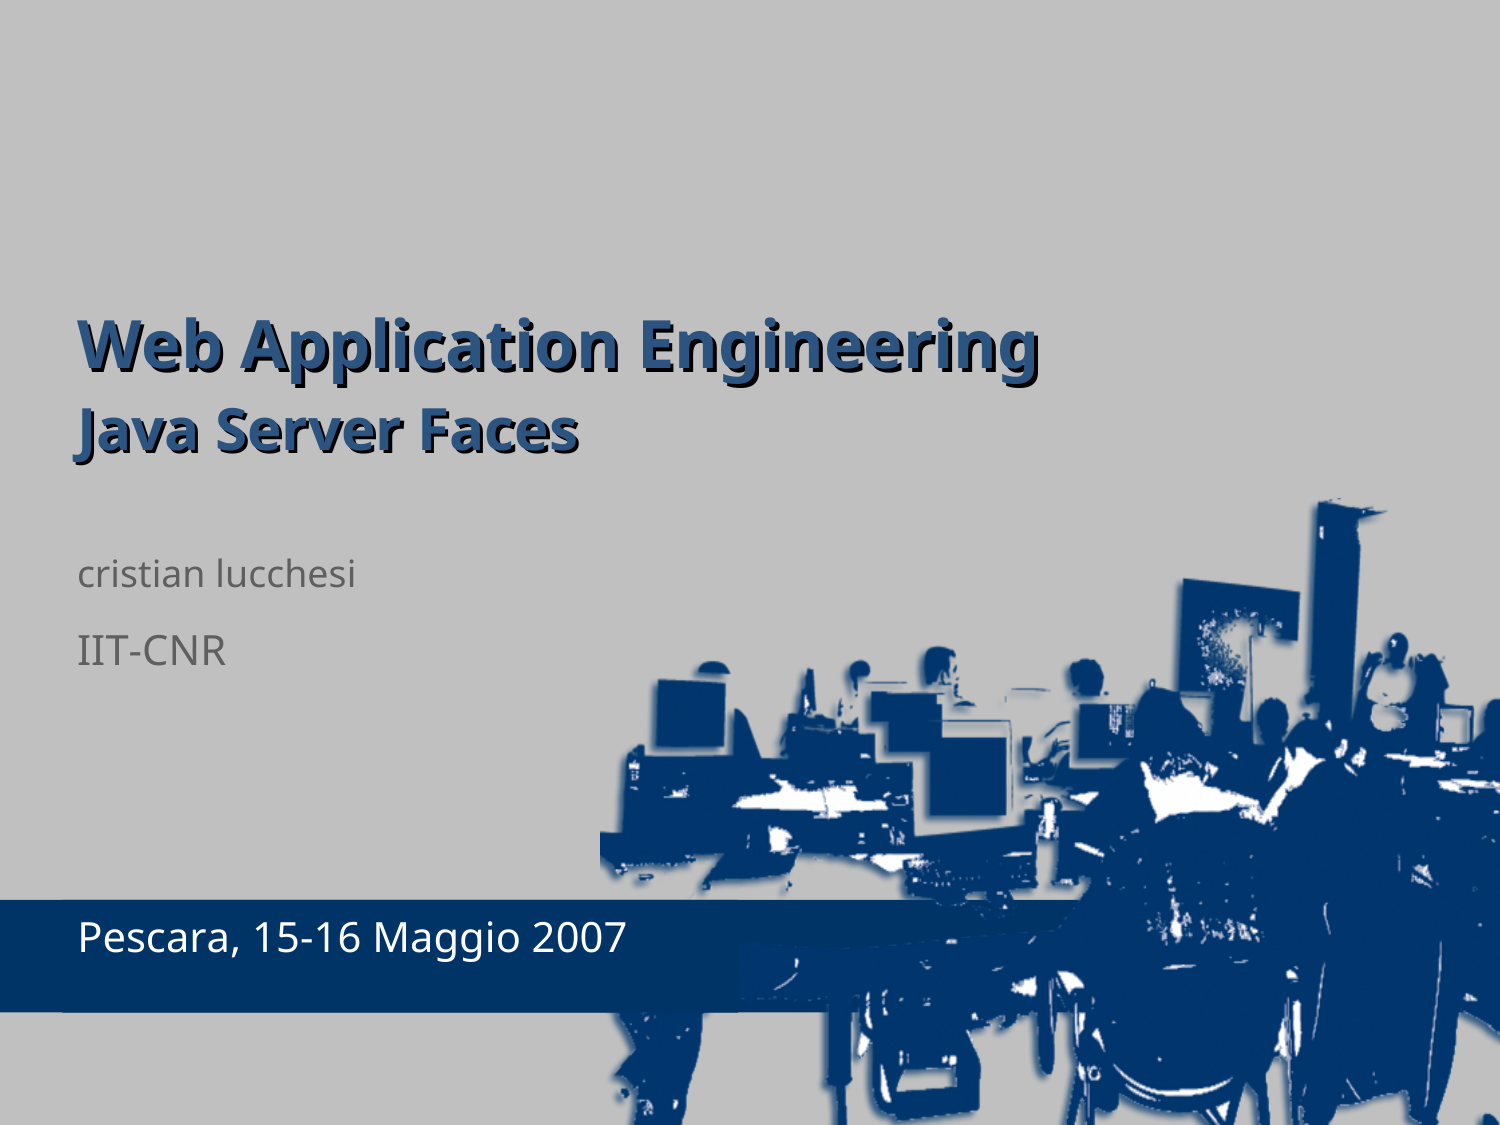

# Web Application Engineering Java Server Faces cristian lucchesi IIT-CNR
Pescara, 15-16 Maggio 2007